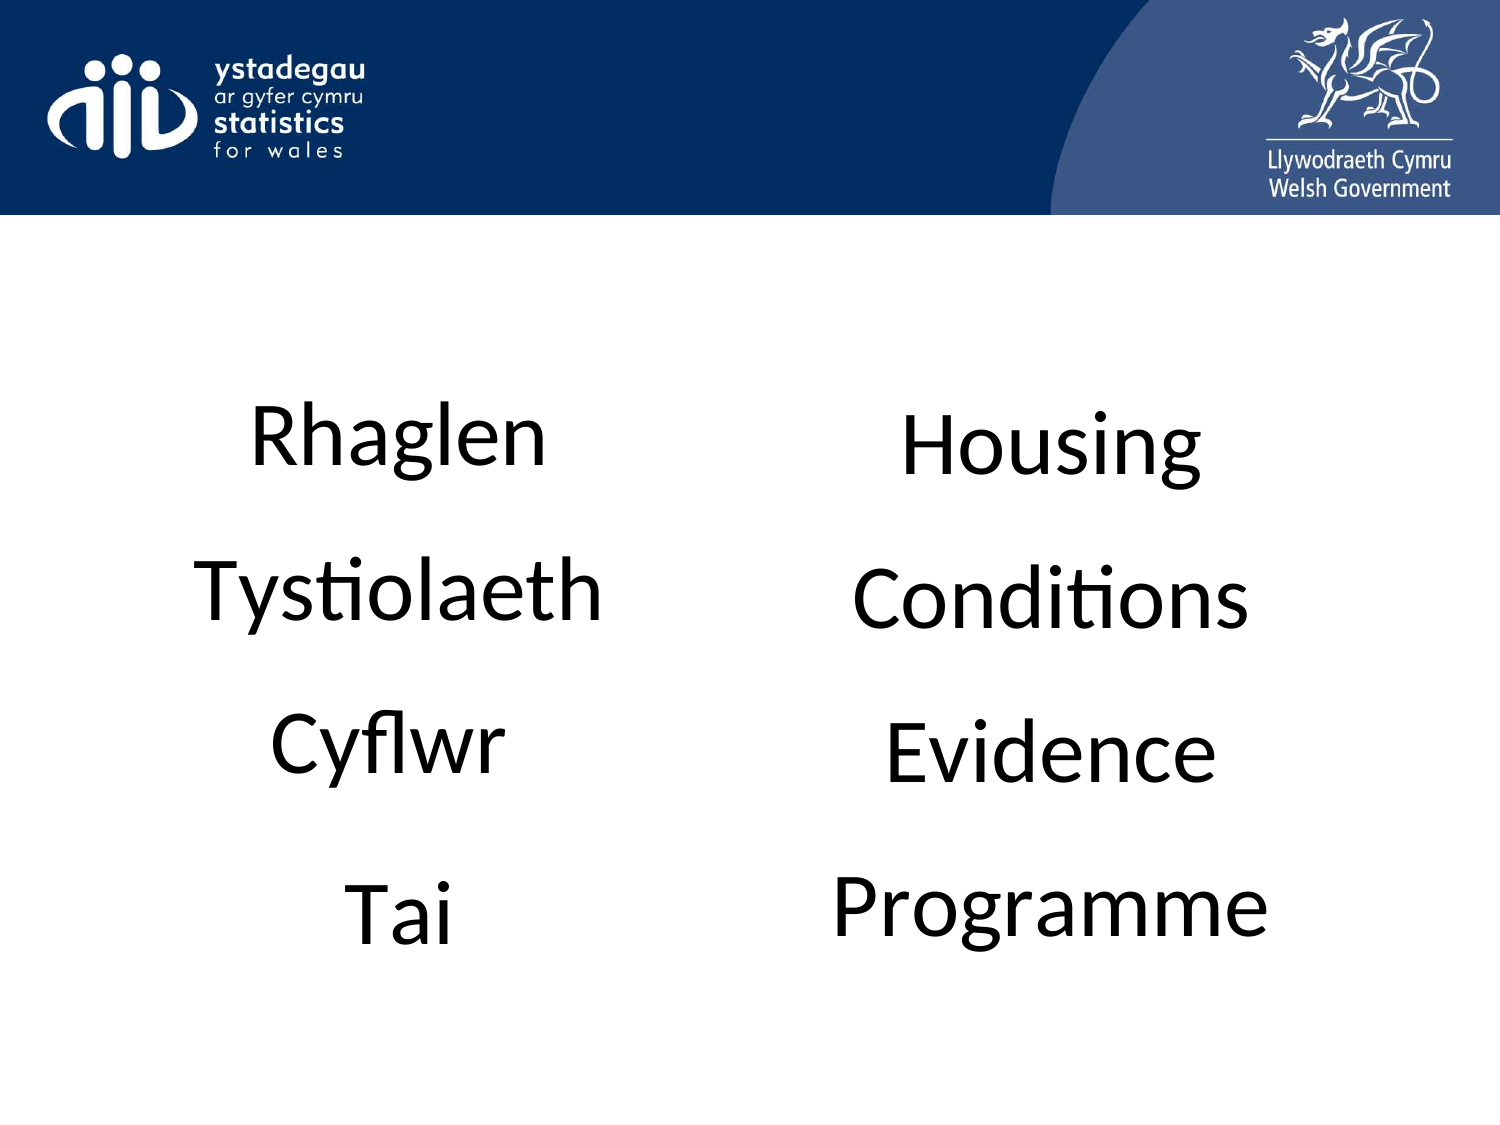

Rhaglen Tystiolaeth Cyflwr
Tai
Housing Conditions Evidence Programme